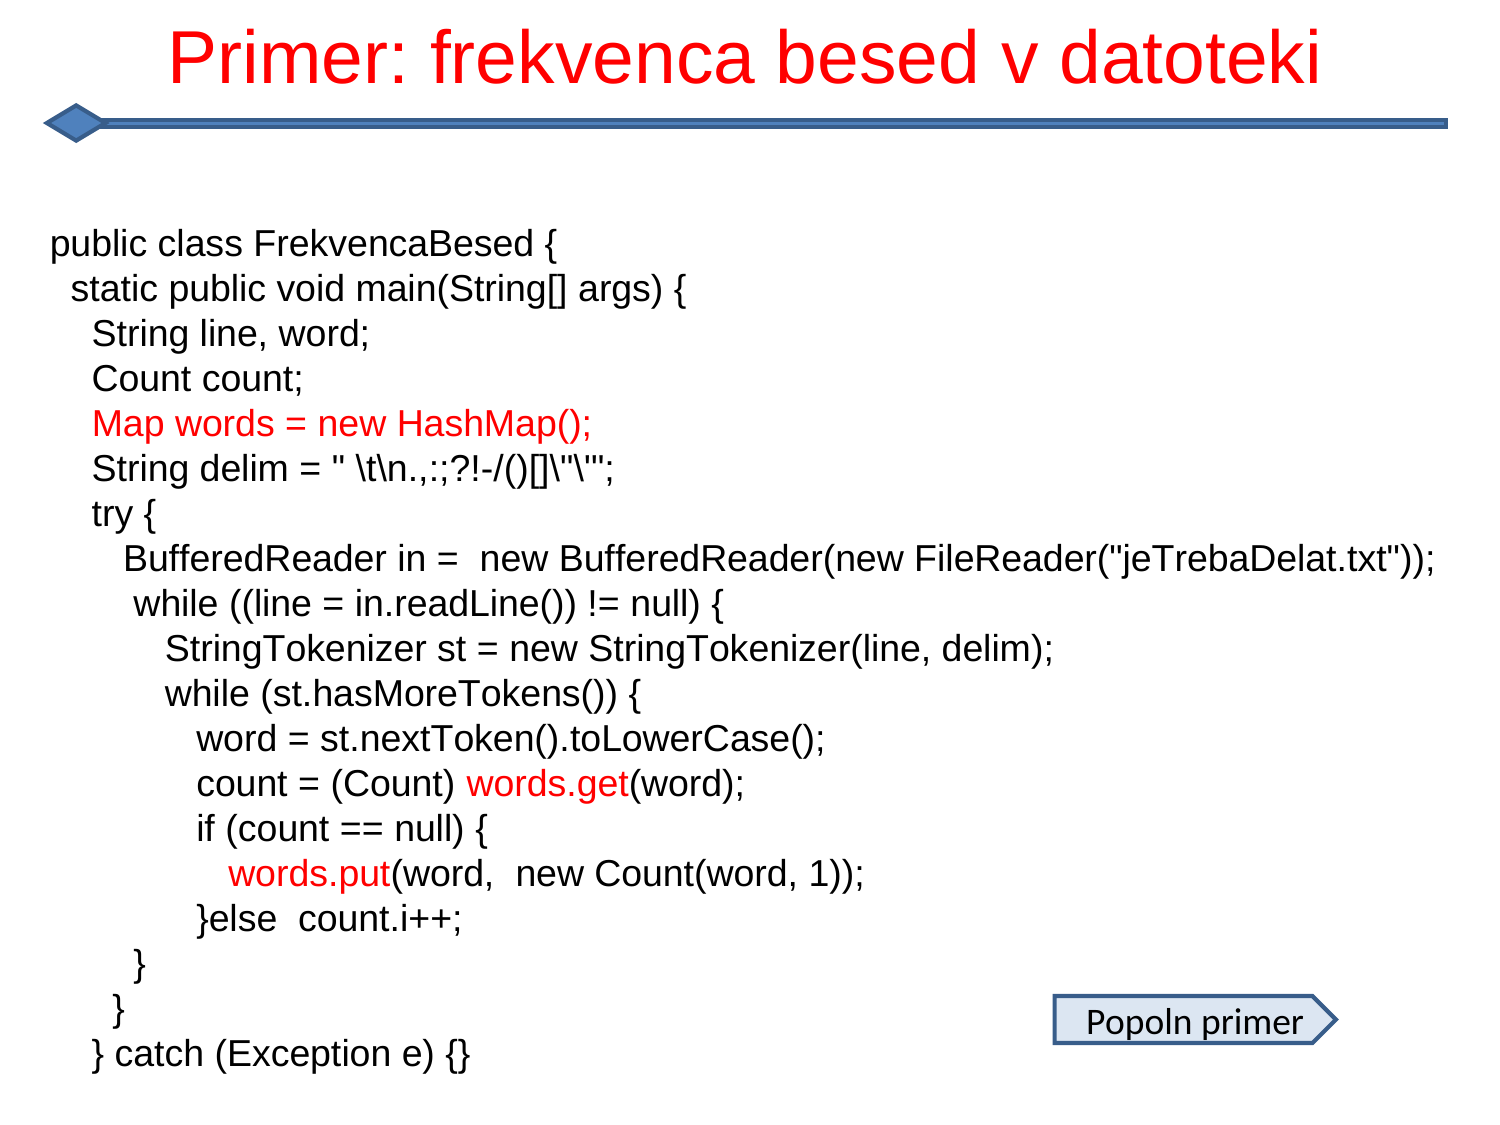

# Primer: frekvenca besed v datoteki
public class FrekvencaBesed {
 static public void main(String[] args) {
 String line, word;
 Count count;
 Map words = new HashMap();
 String delim = " \t\n.,:;?!-/()[]\"\'";
 try {
 BufferedReader in = new BufferedReader(new FileReader("jeTrebaDelat.txt"));
 while ((line = in.readLine()) != null) {
 StringTokenizer st = new StringTokenizer(line, delim);
 while (st.hasMoreTokens()) {
 word = st.nextToken().toLowerCase();
 count = (Count) words.get(word);
 if (count == null) {
 words.put(word, new Count(word, 1));
 }else count.i++;
 }
 }
 } catch (Exception e) {}
Popoln primer